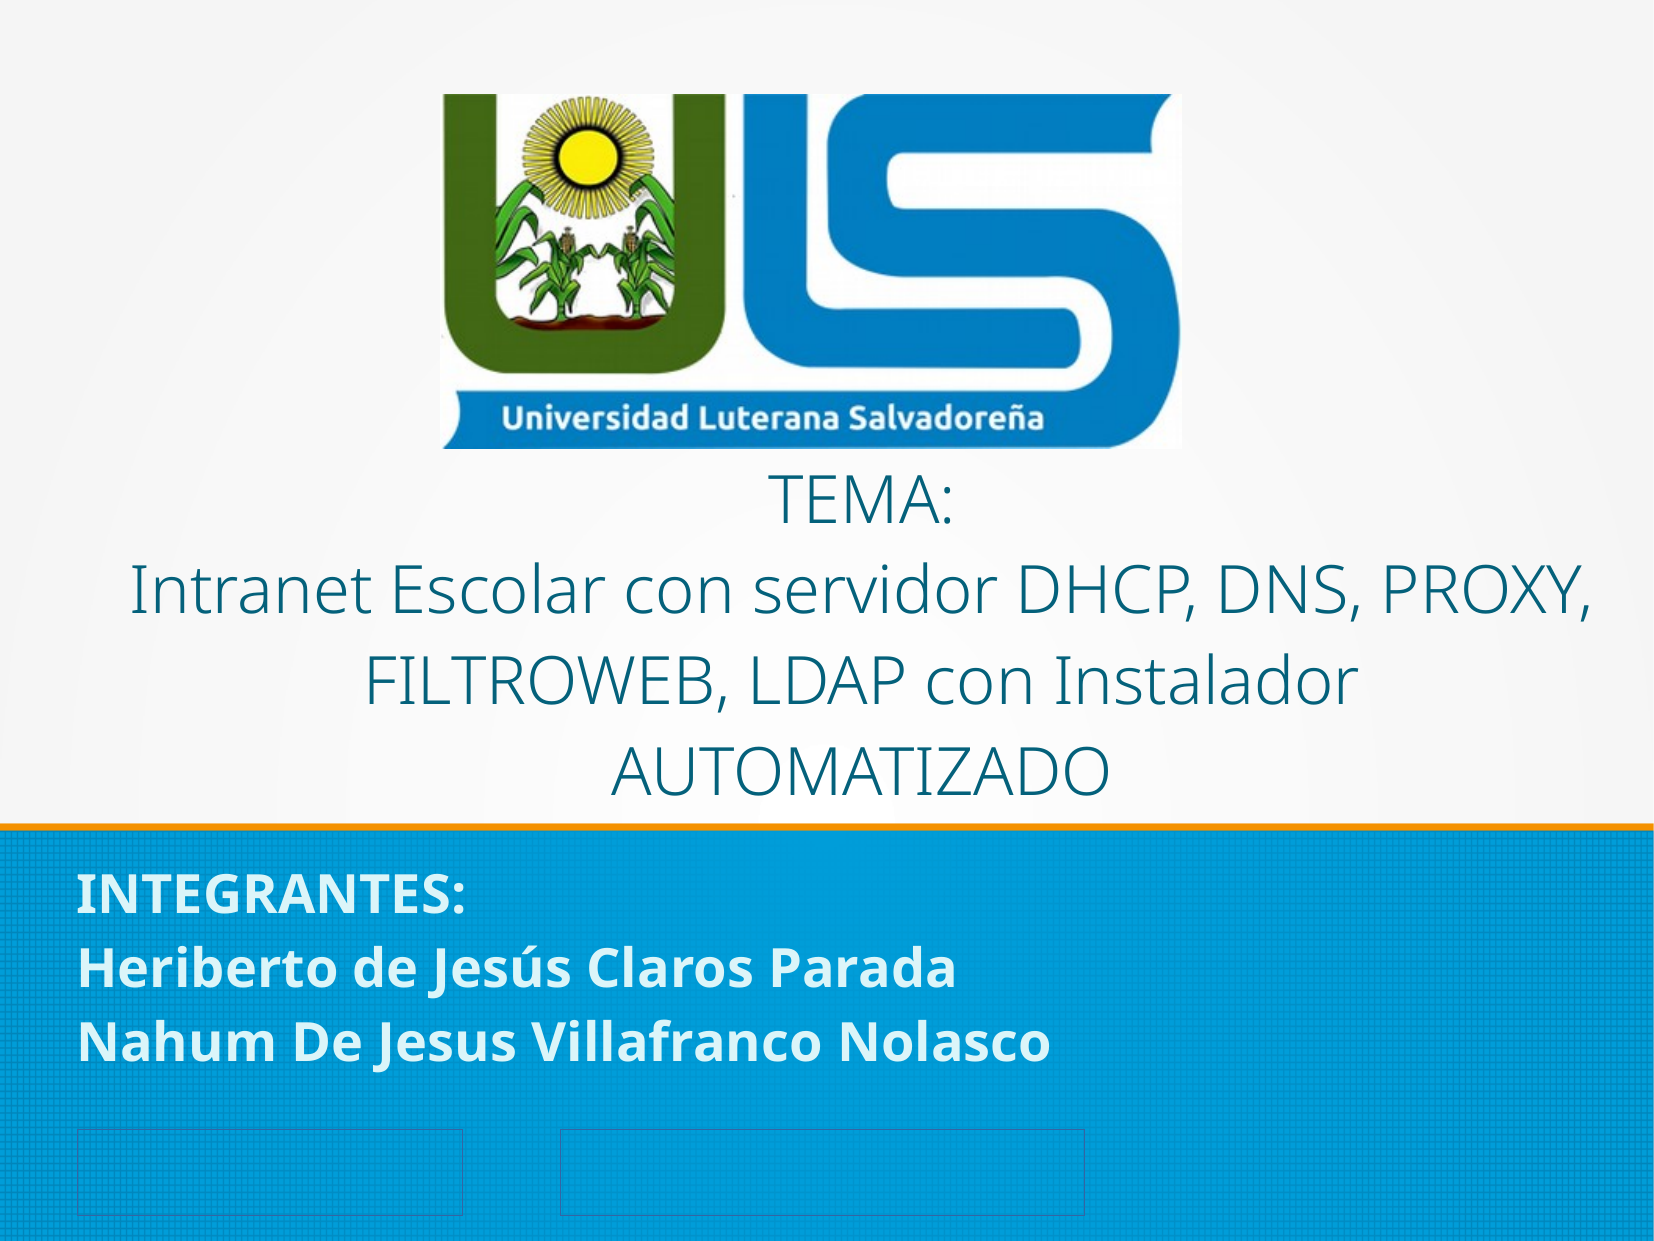

# TEMA: Intranet Escolar con servidor DHCP, DNS, PROXY, FILTROWEB, LDAP con Instalador AUTOMATIZADO
INTEGRANTES:
Heriberto de Jesús Claros Parada
Nahum De Jesus Villafranco Nolasco